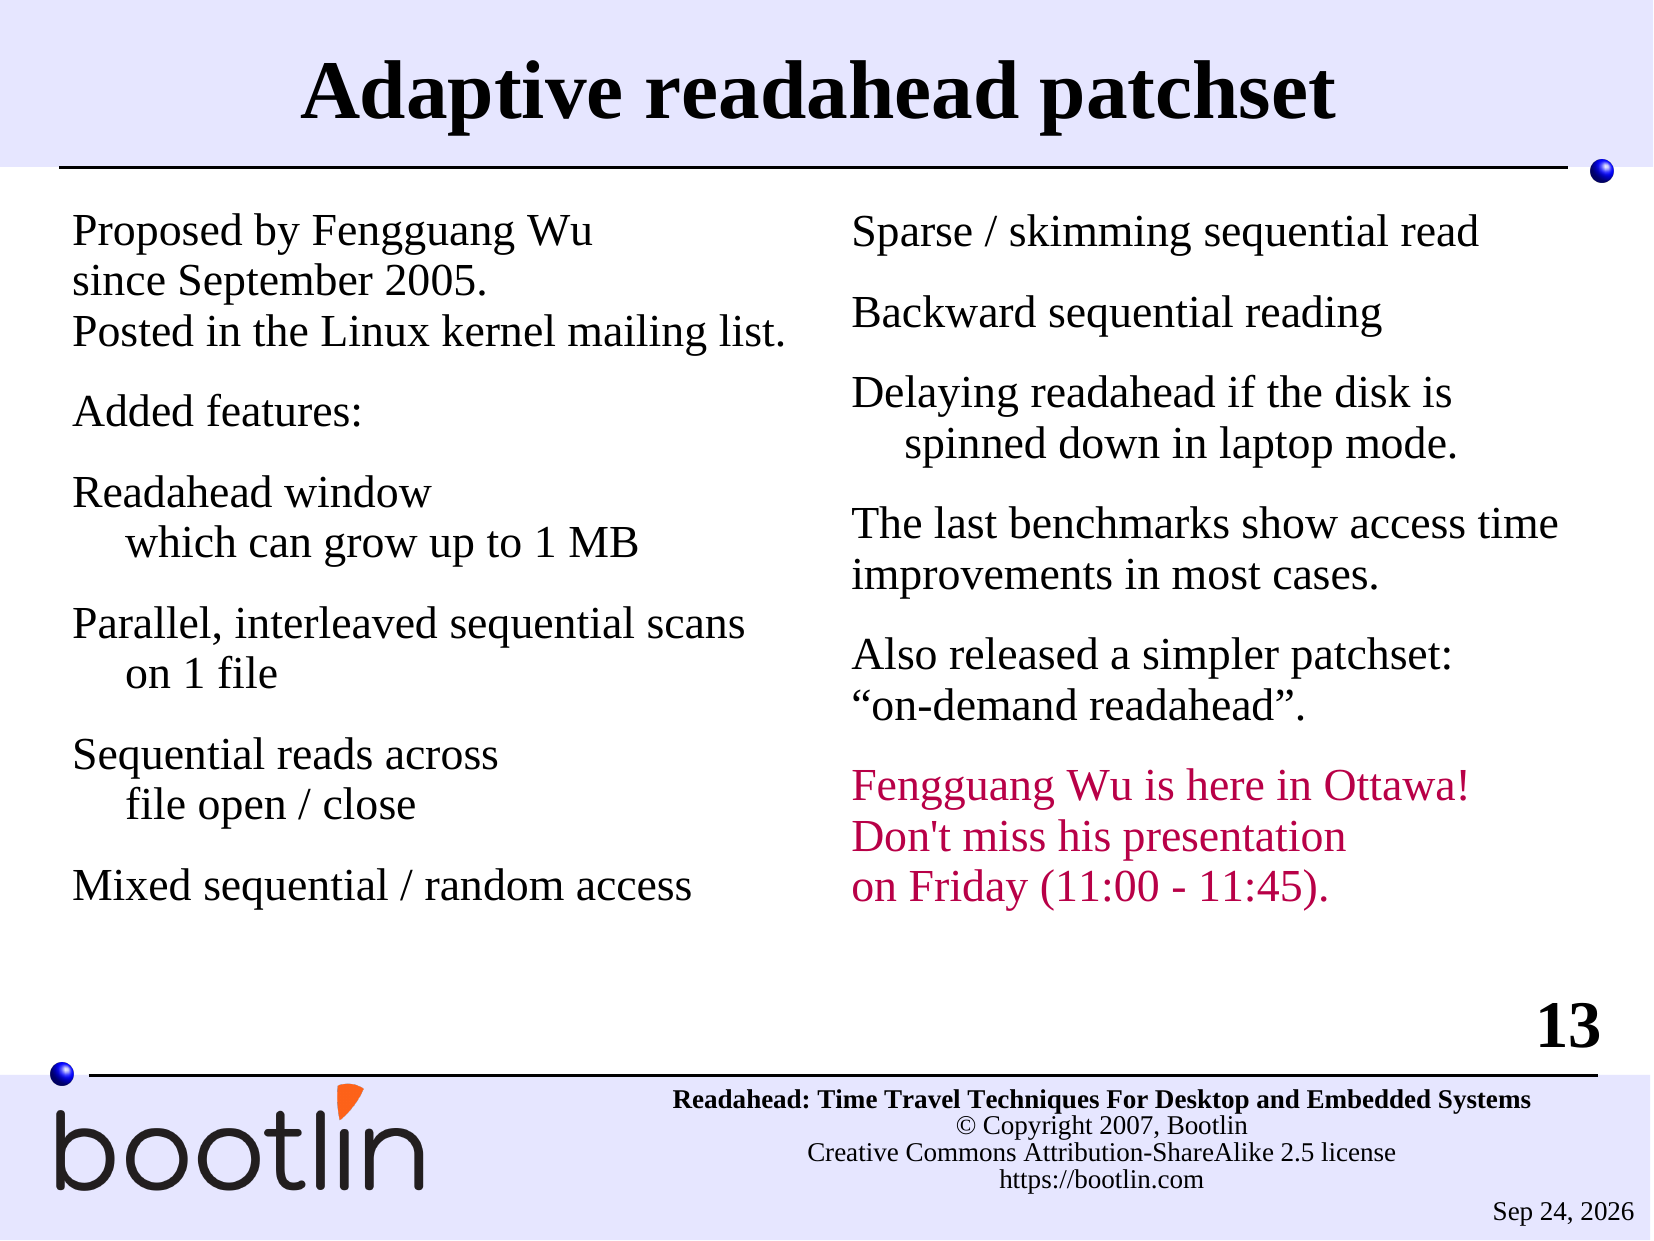

# Adaptive readahead patchset
Proposed by Fengguang Wu
since September 2005.
Posted in the Linux kernel mailing list.
Added features:
Readahead window
which can grow up to 1 MB
Parallel, interleaved sequential scans on 1 file
Sequential reads across
file open / close
Mixed sequential / random access
Sparse / skimming sequential read
Backward sequential reading
Delaying readahead if the disk is spinned down in laptop mode.
The last benchmarks show access time improvements in most cases.
Also released a simpler patchset:
“on-demand readahead”.
Fengguang Wu is here in Ottawa!
Don't miss his presentation
on Friday (11:00 - 11:45).